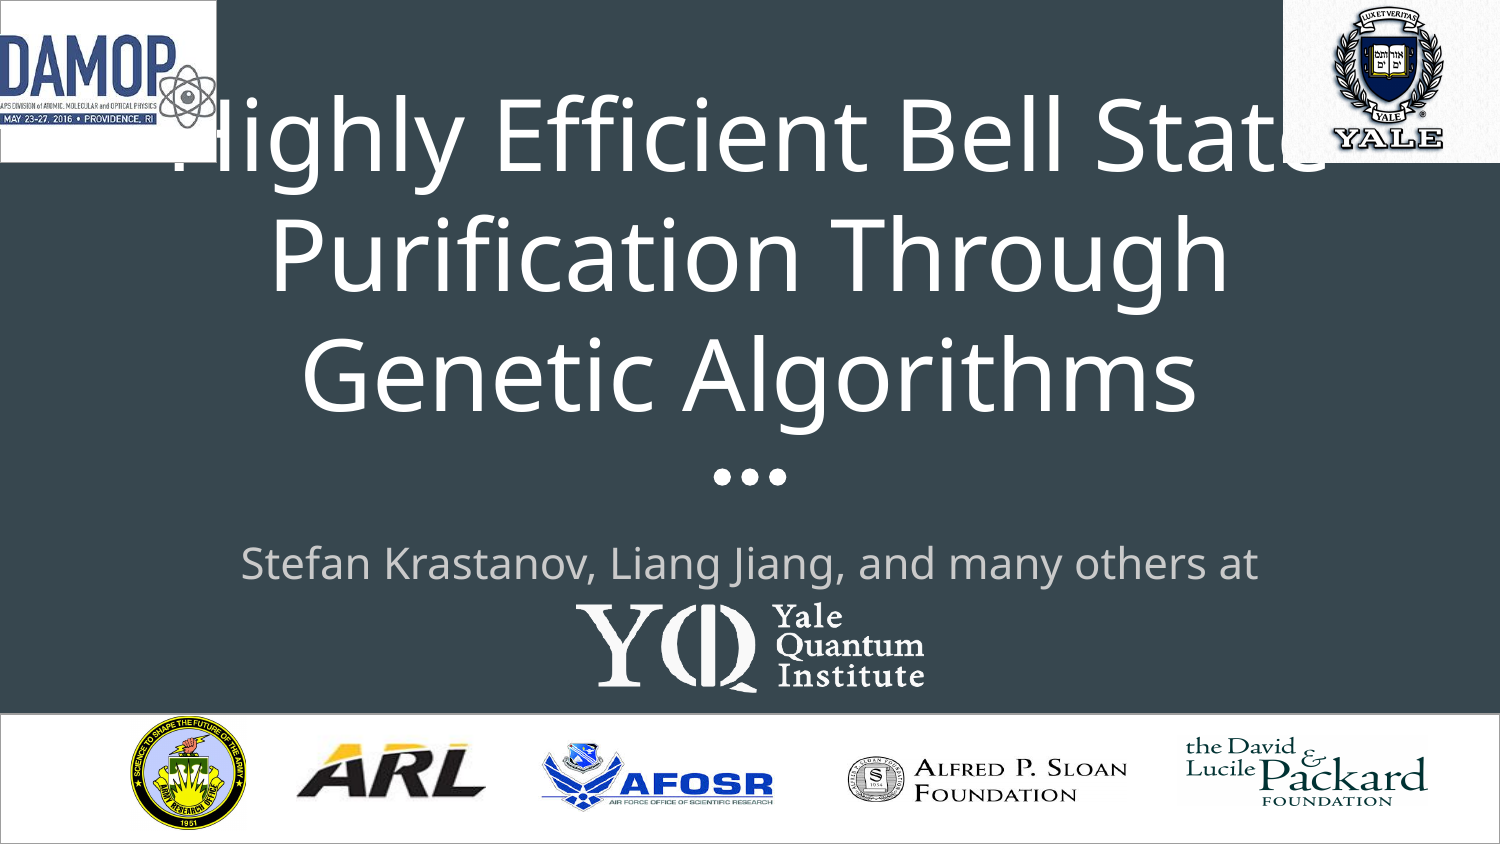

# Highly Efficient Bell State Purification Through Genetic Algorithms
Stefan Krastanov, Liang Jiang, and many others at